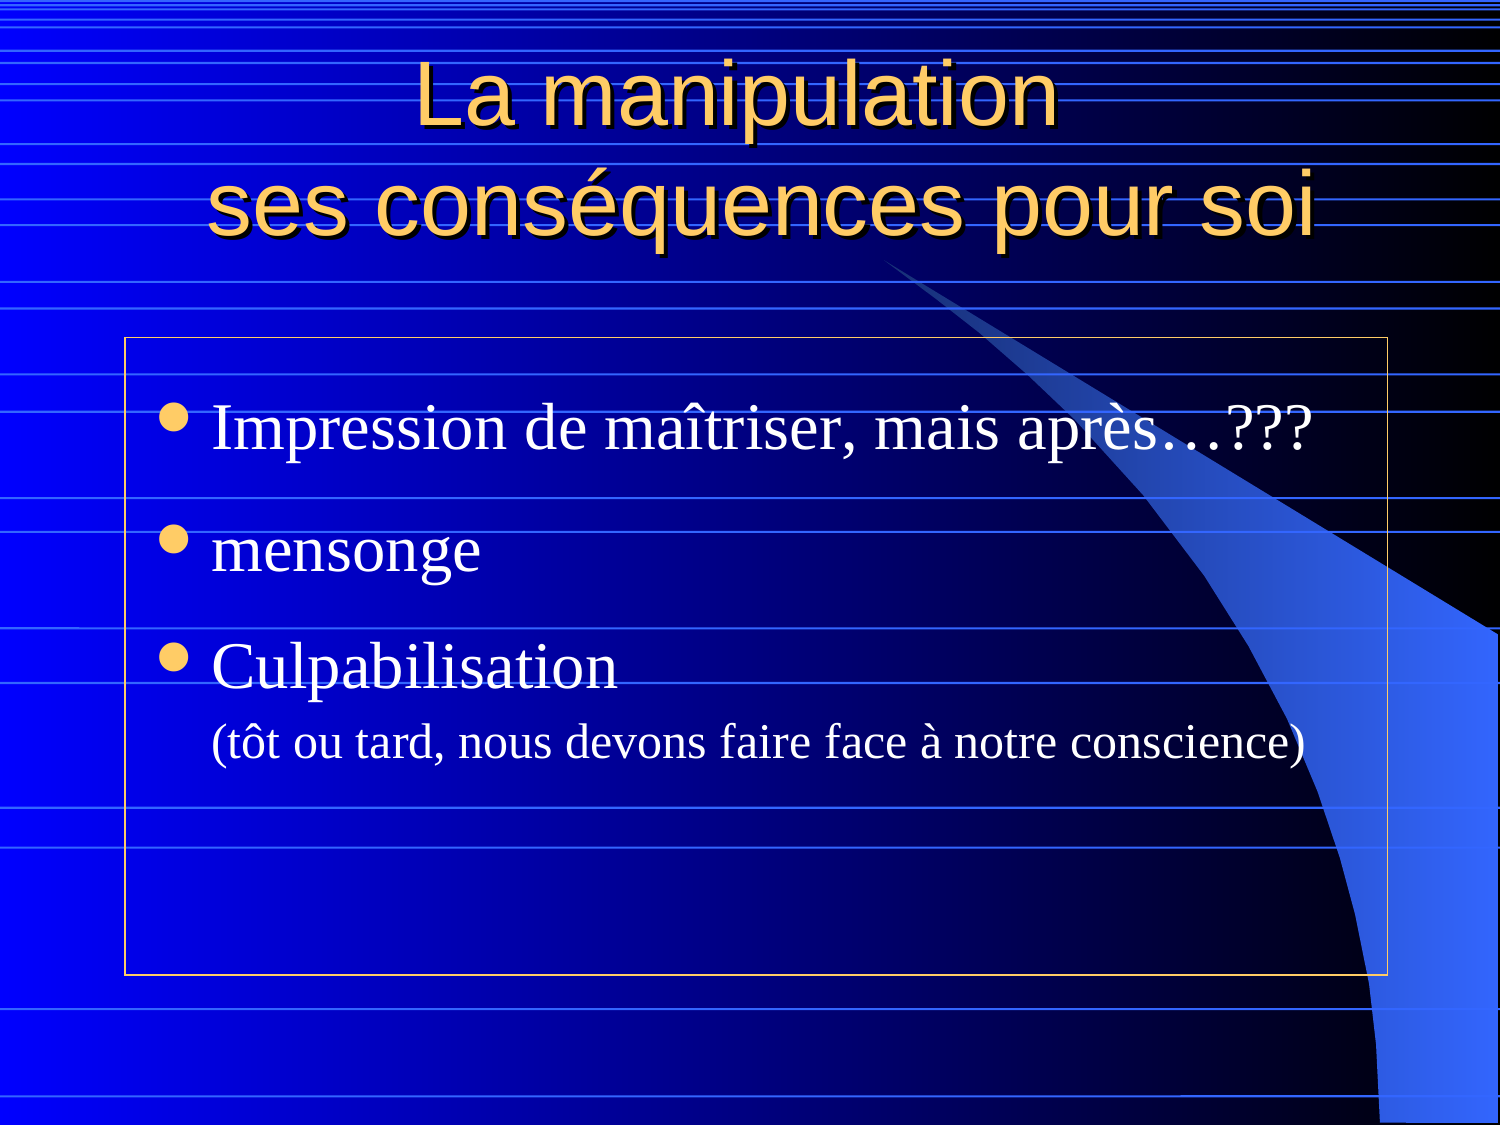

# La manipulation ses conséquences pour soi
Impression de maîtriser, mais après…???
mensonge
Culpabilisation
(tôt ou tard, nous devons faire face à notre conscience)